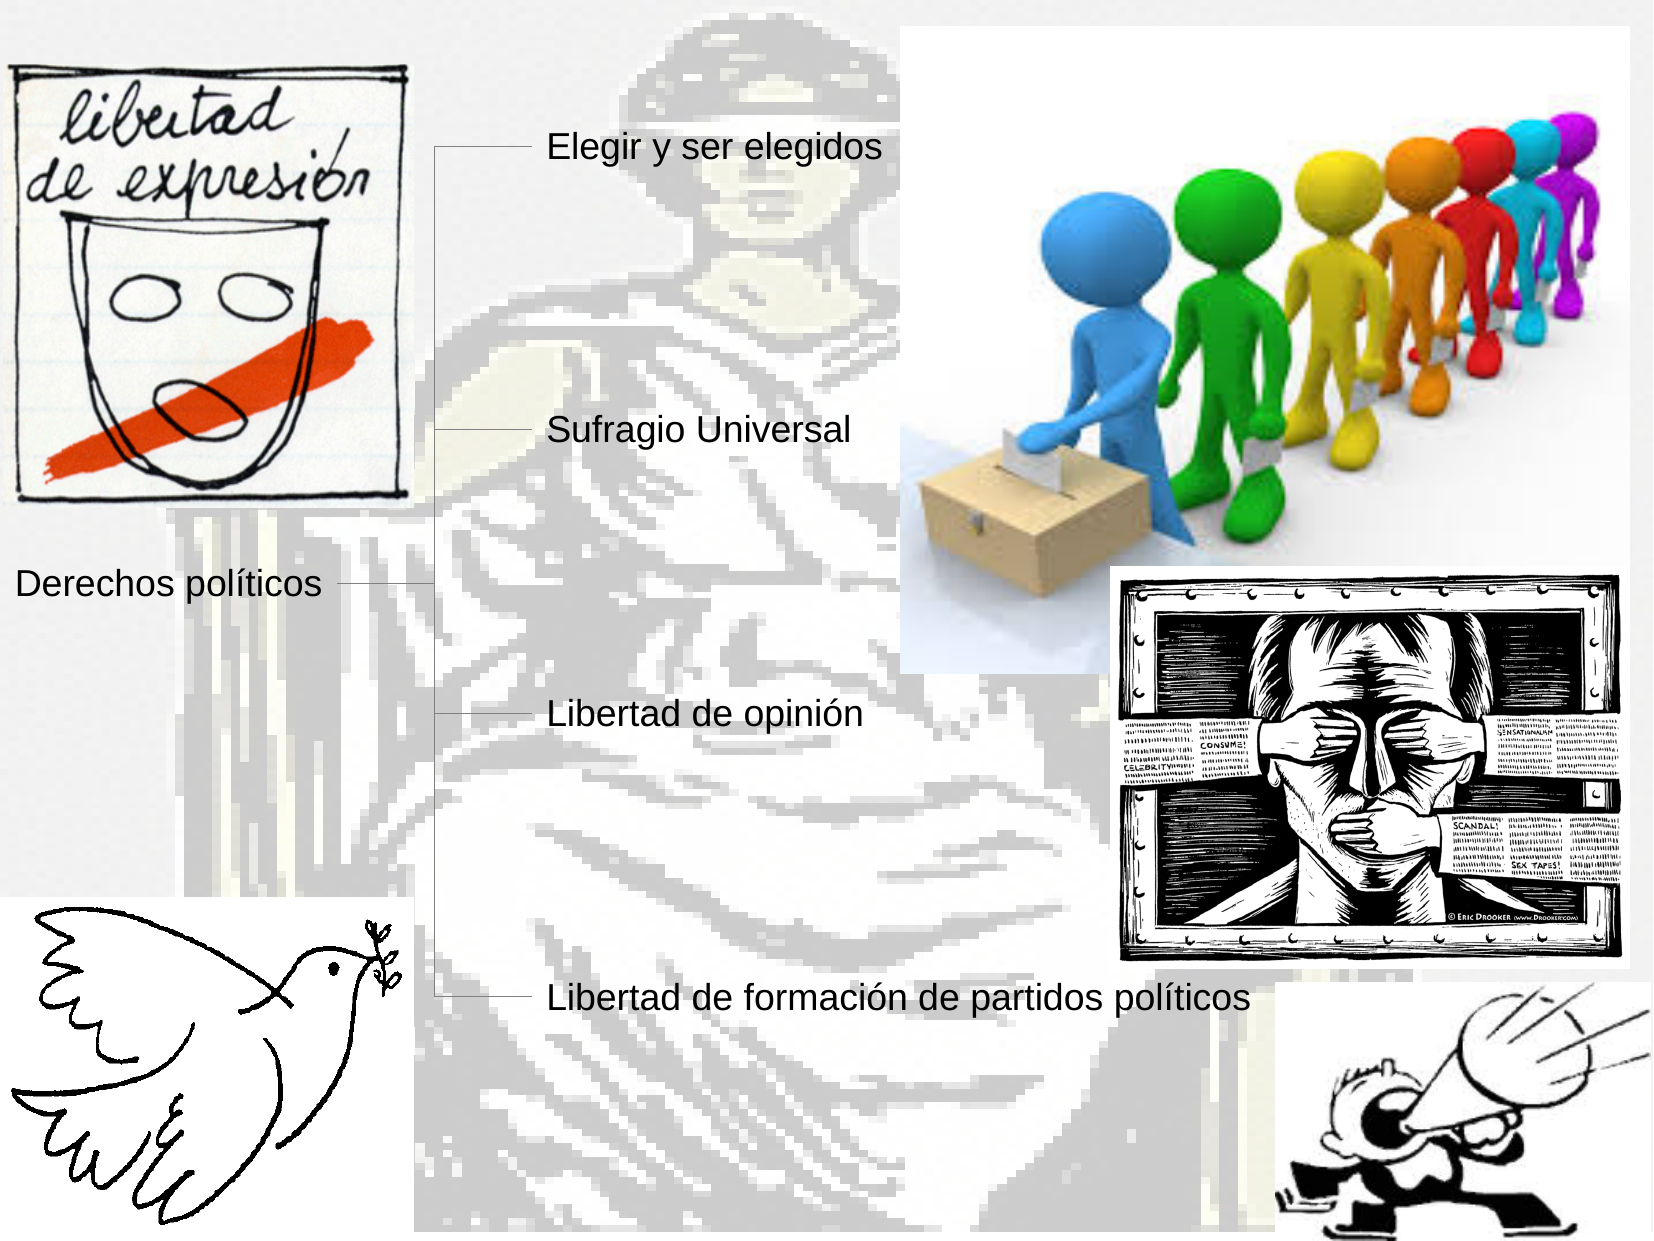

Elegir y ser elegidos
Sufragio Universal
Derechos políticos
Libertad de opinión
Libertad de formación de partidos políticos